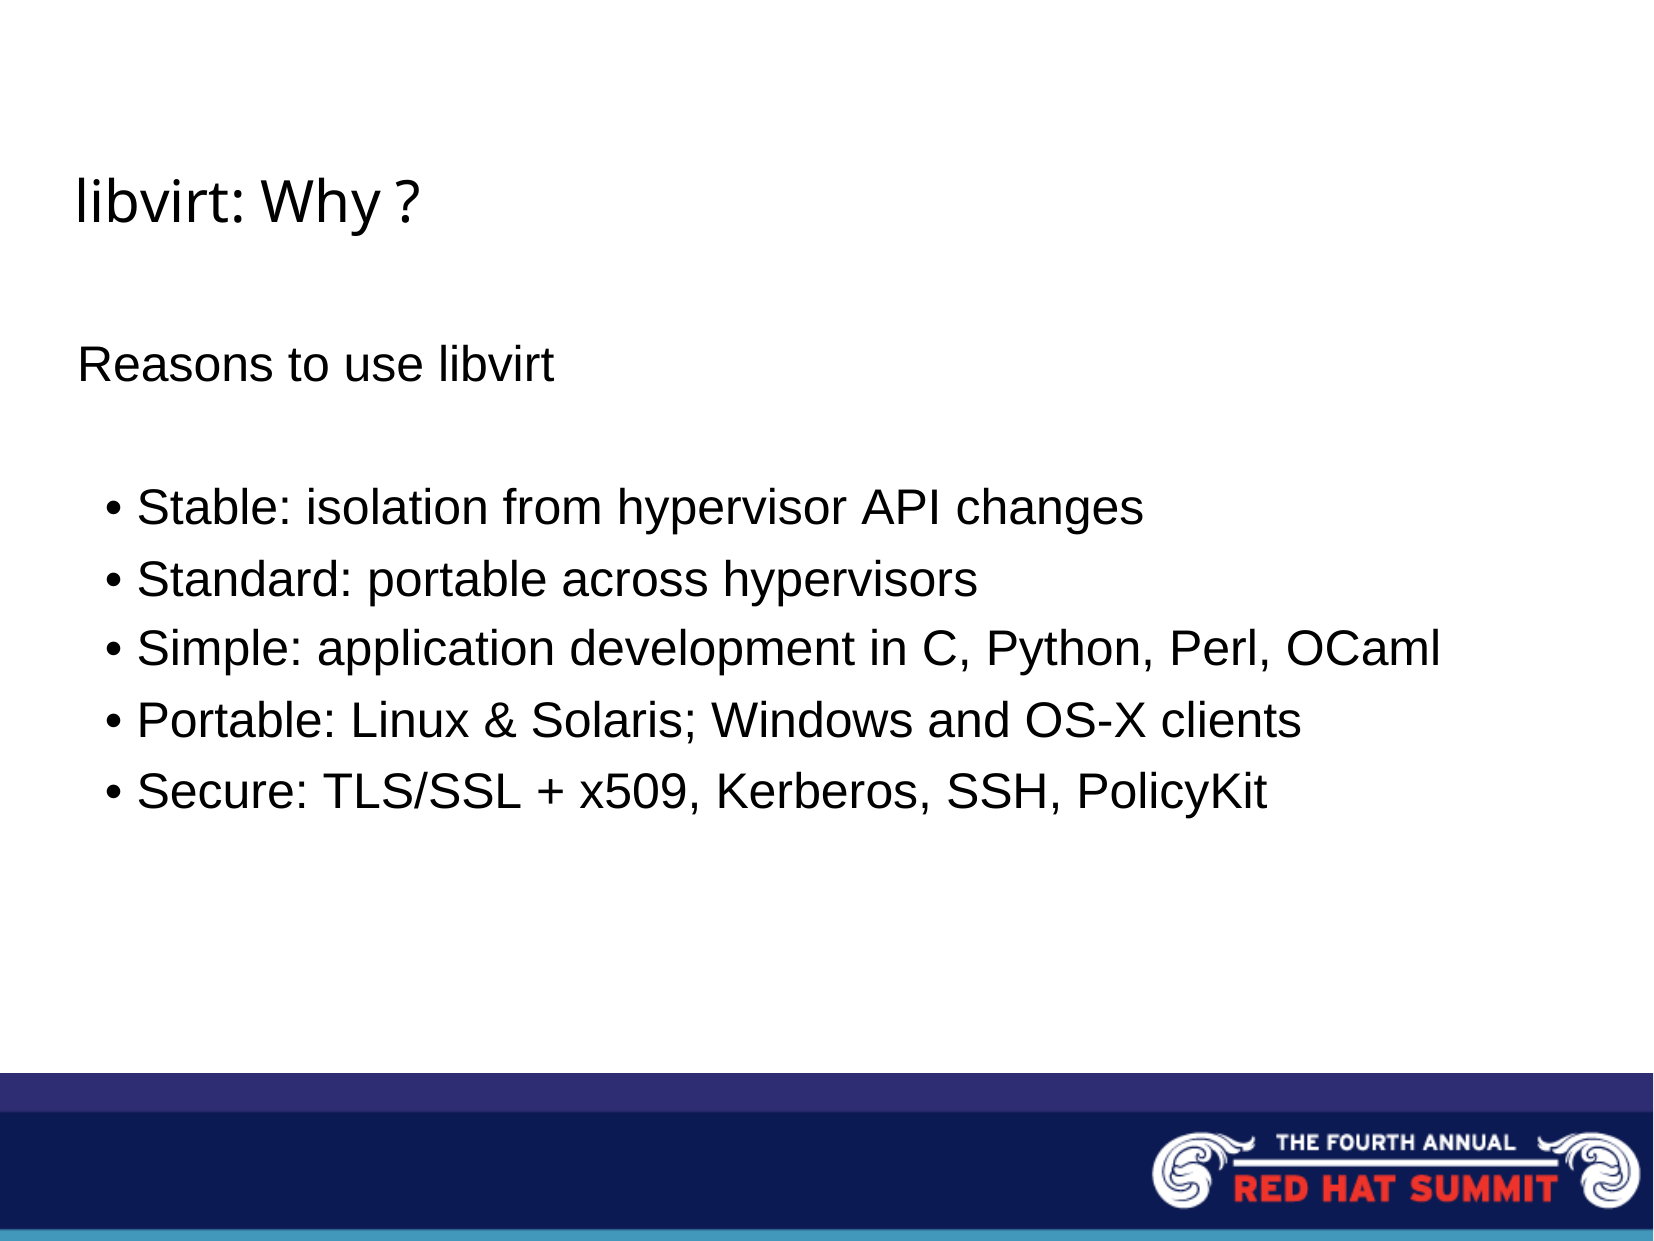

# libvirt: Why ?
Reasons to use libvirt
 • Stable: isolation from hypervisor API changes
 • Standard: portable across hypervisors
 • Simple: application development in C, Python, Perl, OCaml
 • Portable: Linux & Solaris; Windows and OS-X clients
 • Secure: TLS/SSL + x509, Kerberos, SSH, PolicyKit